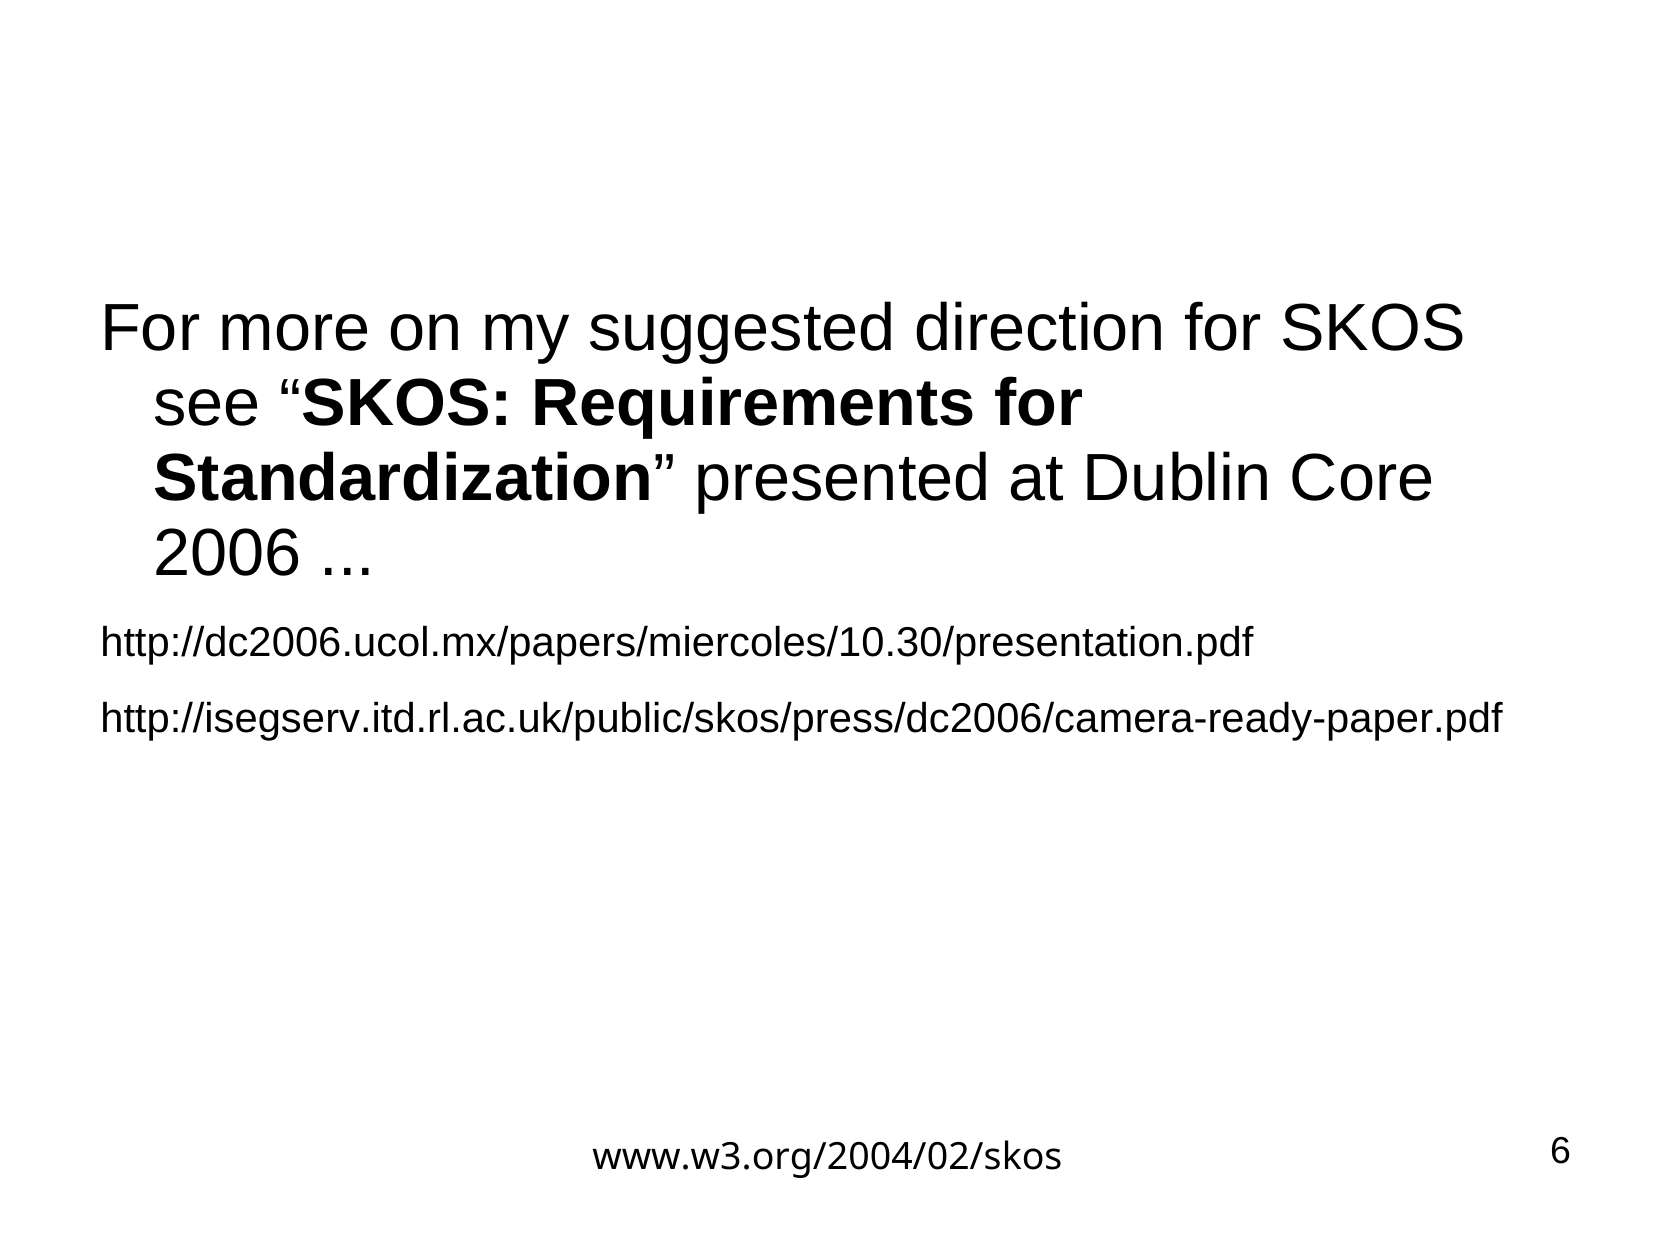

#
For more on my suggested direction for SKOS see “SKOS: Requirements for Standardization” presented at Dublin Core 2006 ...
http://dc2006.ucol.mx/papers/miercoles/10.30/presentation.pdf
http://isegserv.itd.rl.ac.uk/public/skos/press/dc2006/camera-ready-paper.pdf
www.w3.org/2004/02/skos
6